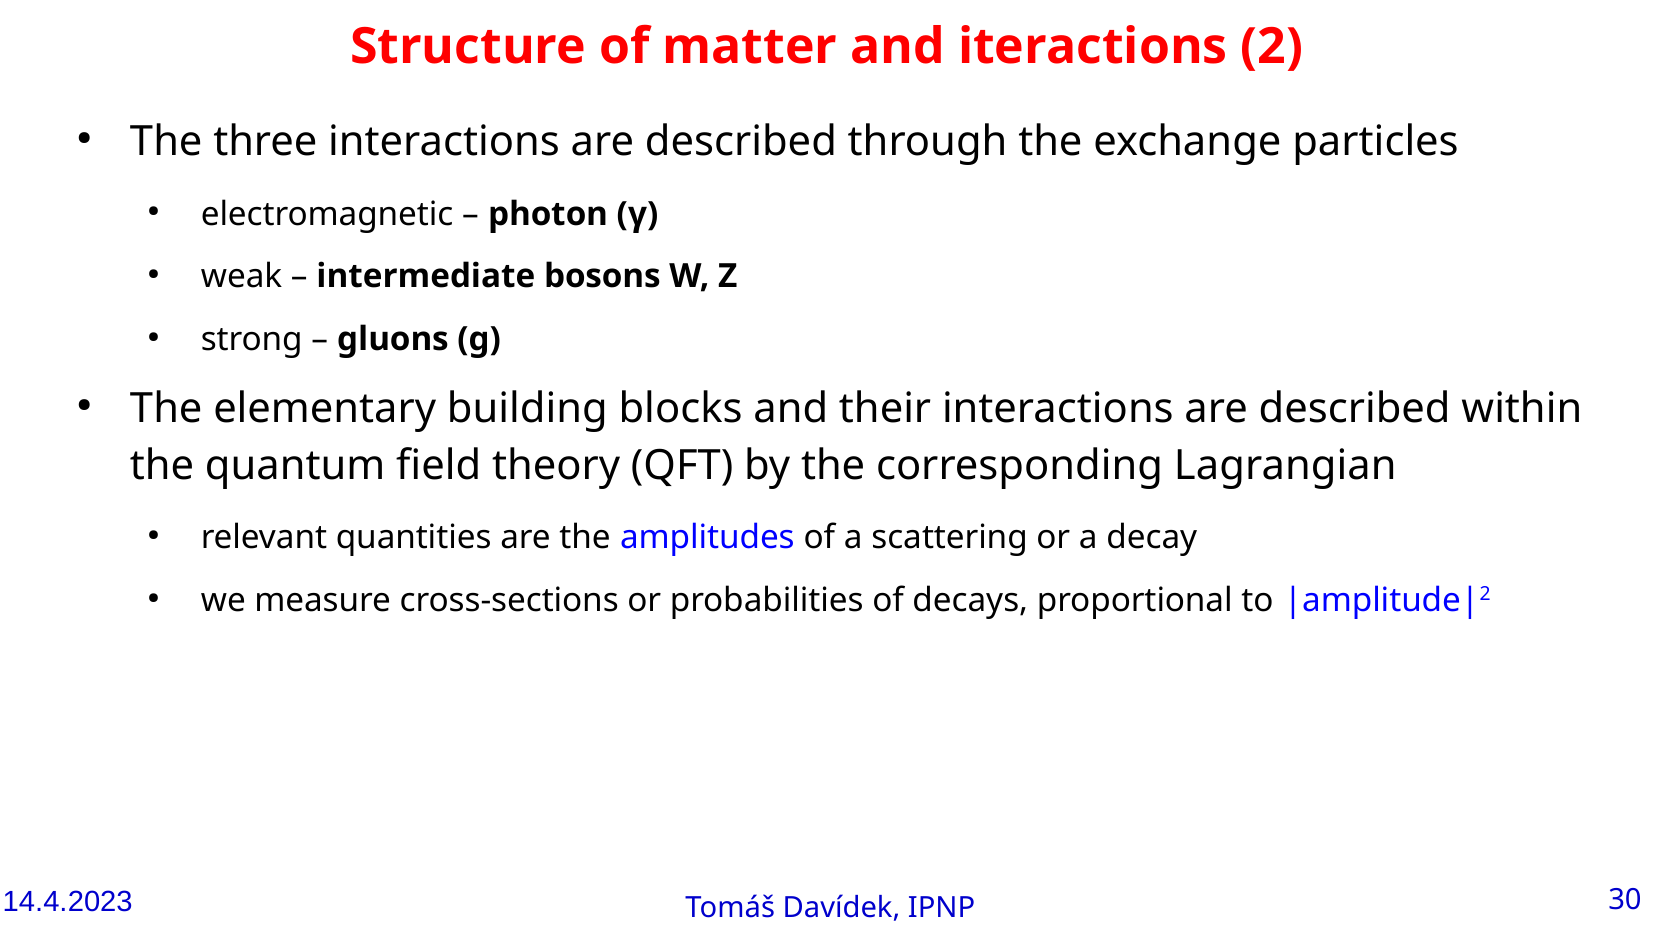

# Structure of matter and iteractions (2)
The three interactions are described through the exchange particles
electromagnetic – photon (γ)
weak – intermediate bosons W, Z
strong – gluons (g)
The elementary building blocks and their interactions are described within the quantum field theory (QFT) by the corresponding Lagrangian
relevant quantities are the amplitudes of a scattering or a decay
we measure cross-sections or probabilities of decays, proportional to |amplitude|2
30
T.Davidek, IPNP